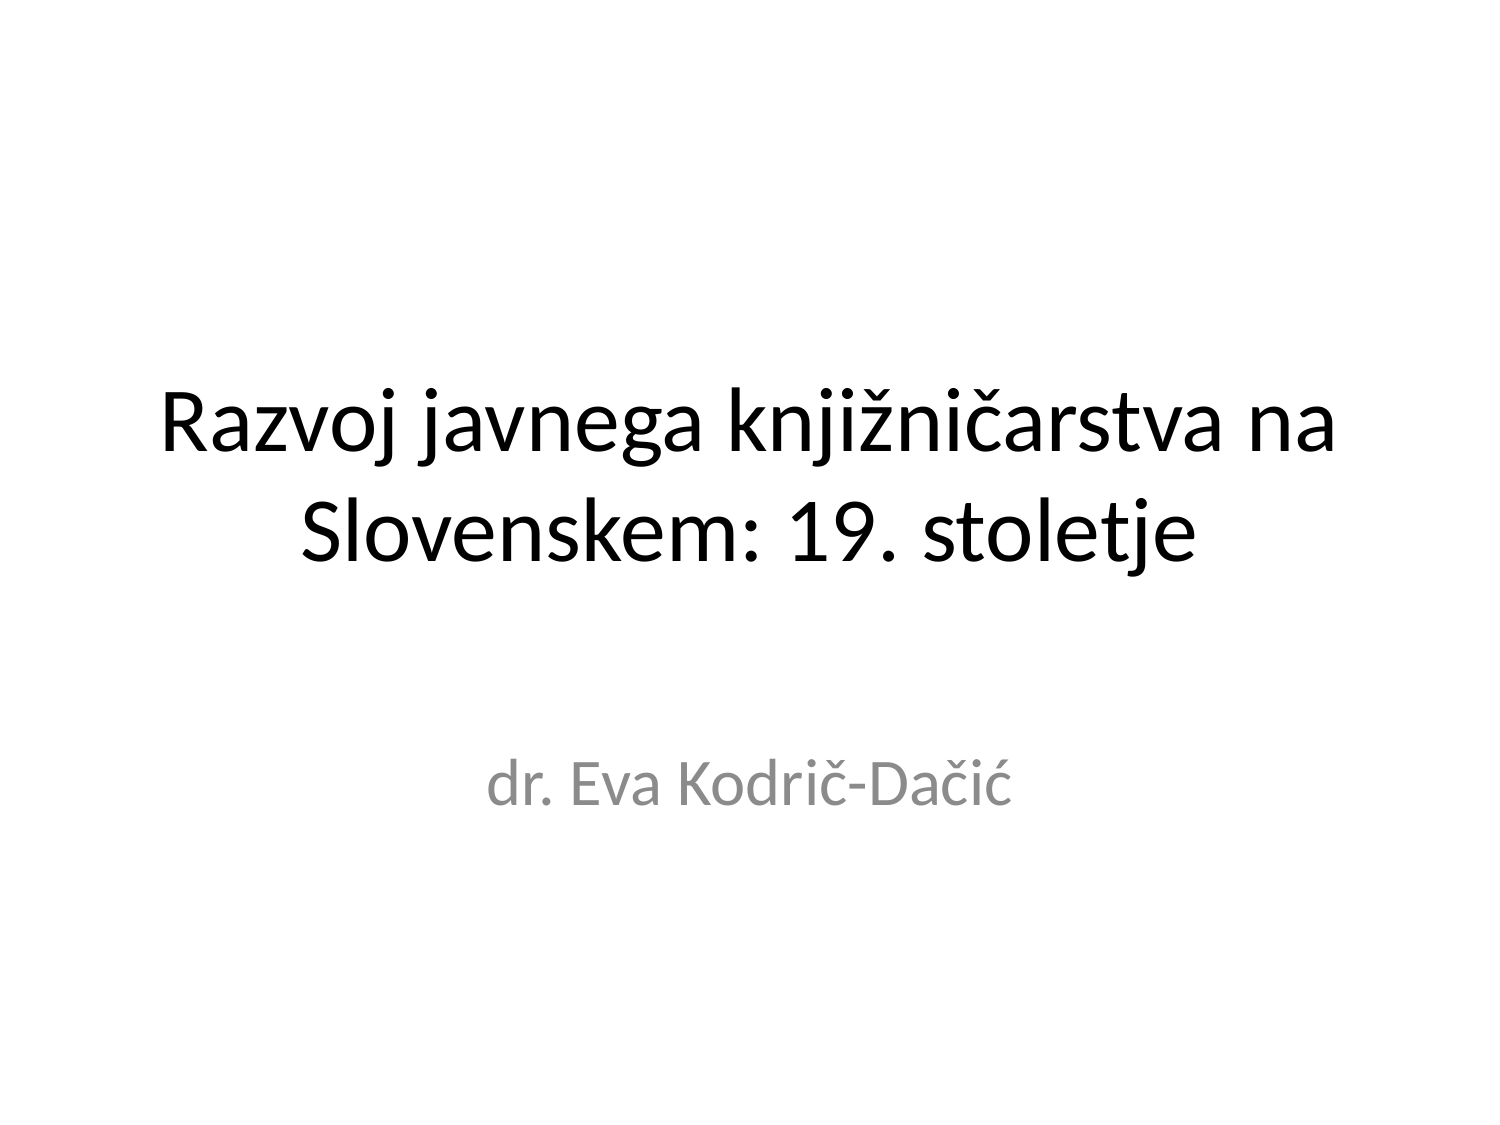

# Razvoj javnega knjižničarstva na Slovenskem: 19. stoletje
dr. Eva Kodrič-Dačić